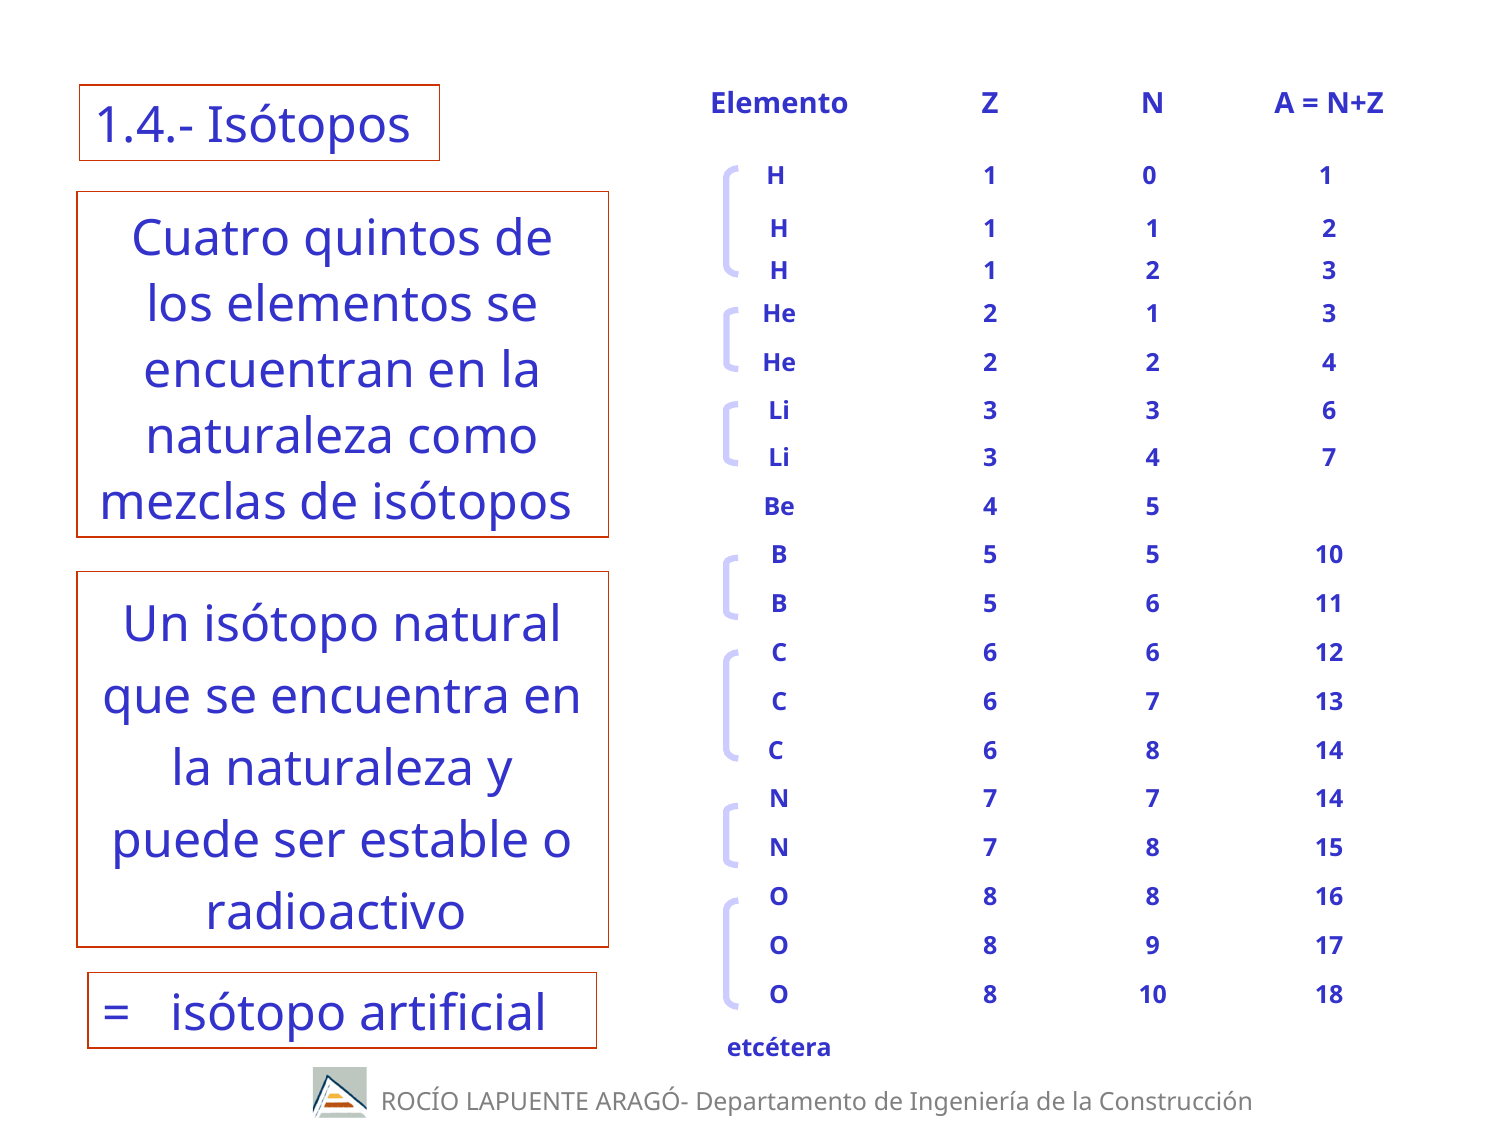

| Elemento | Z | N | A = N+Z |
| --- | --- | --- | --- |
| H | 1 | 0 | 1 |
| H | 1 | 1 | 2 |
| H | 1 | 2 | 3 |
| He | 2 | 1 | 3 |
| He | 2 | 2 | 4 |
| Li | 3 | 3 | 6 |
| Li | 3 | 4 | 7 |
| Be | 4 | 5 | 9 |
| B | 5 | 5 | 10 |
| B | 5 | 6 | 11 |
| C | 6 | 6 | 12 |
| C | 6 | 7 | 13 |
| C | 6 | 8 | 14 |
| N | 7 | 7 | 14 |
| N | 7 | 8 | 15 |
| O | 8 | 8 | 16 |
| O | 8 | 9 | 17 |
| O | 8 | 10 | 18 |
| etcétera | | | |
1.4.- Isótopos
Cuatro quintos de los elementos se encuentran en la naturaleza como mezclas de isótopos
Un isótopo natural que se encuentra en la naturaleza y puede ser estable o radioactivo
= isótopo artificial